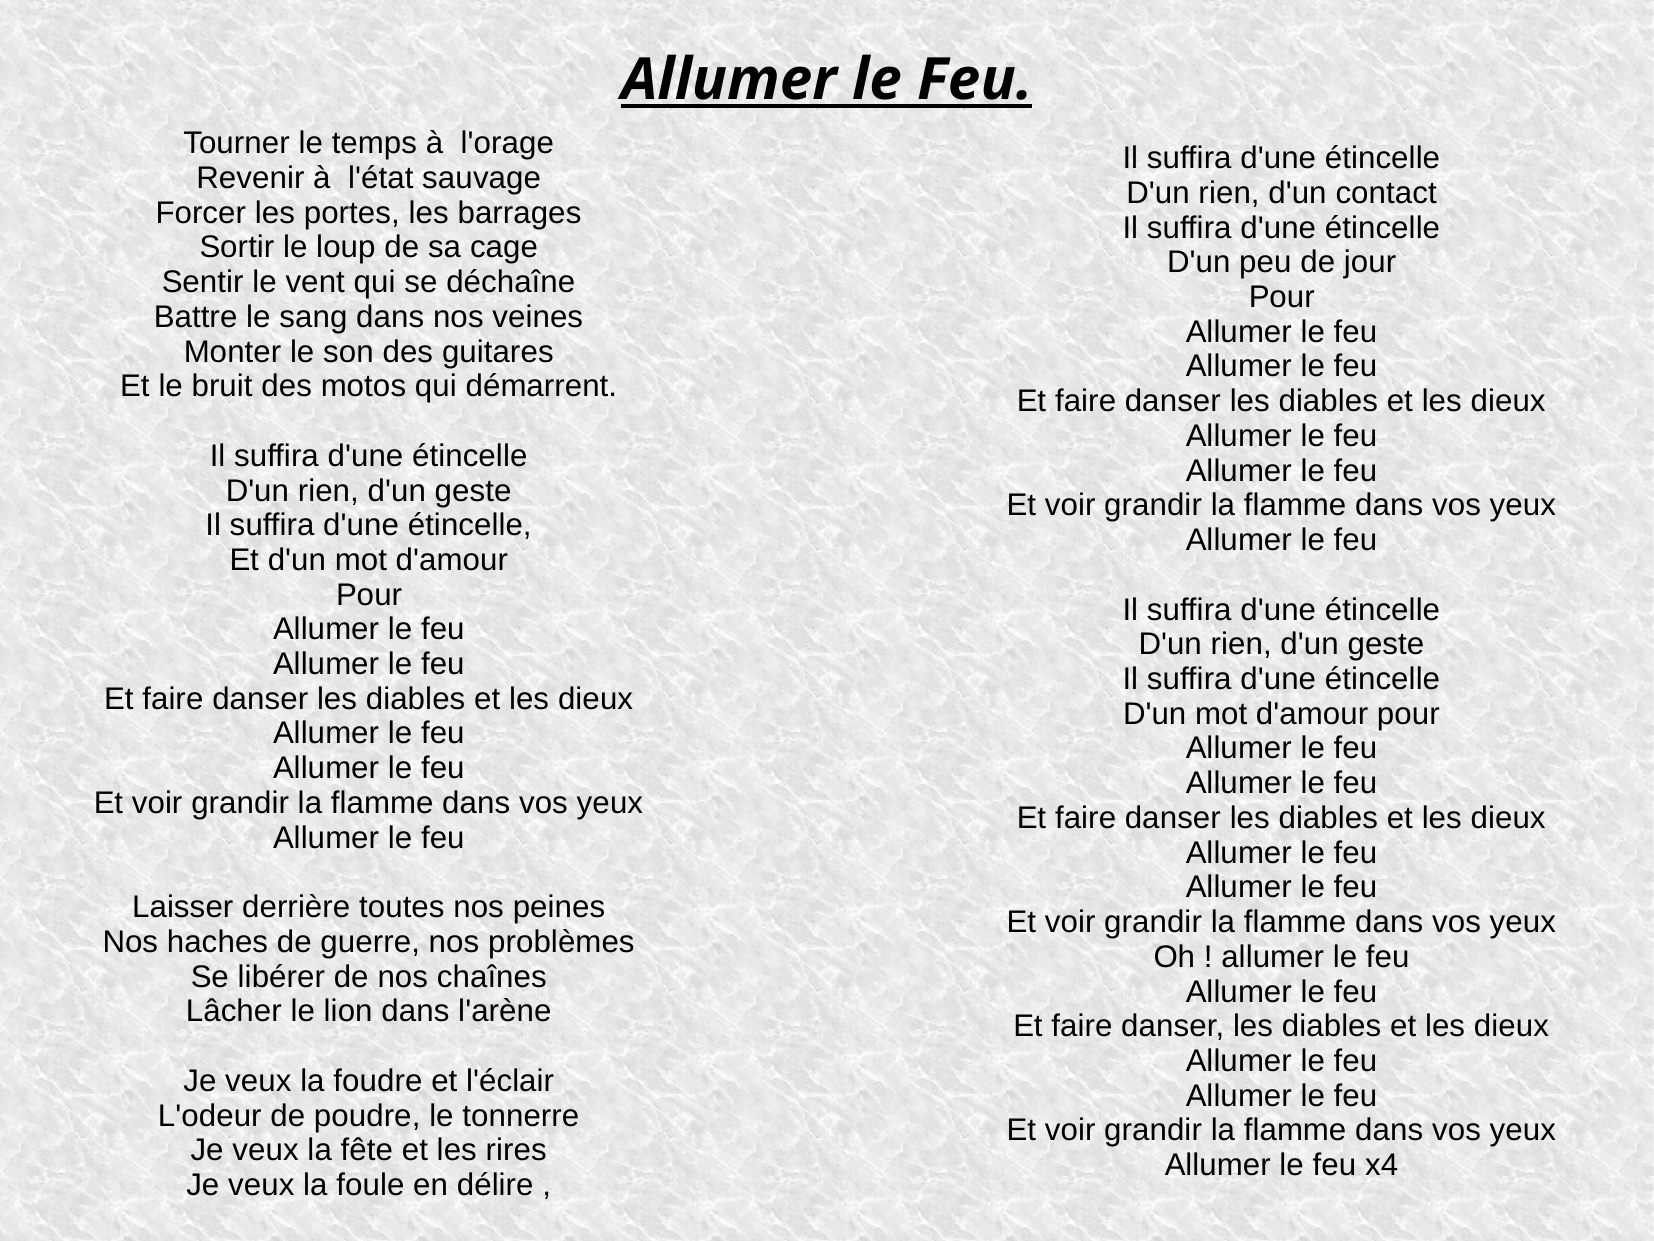

Allumer le Feu.
Tourner le temps à l'orage
Revenir à l'état sauvage
Forcer les portes, les barrages
Sortir le loup de sa cage
Sentir le vent qui se déchaîne
Battre le sang dans nos veines
Monter le son des guitares
Et le bruit des motos qui démarrent.
Il suffira d'une étincelle
D'un rien, d'un geste
Il suffira d'une étincelle,
Et d'un mot d'amour
Pour
Allumer le feu
Allumer le feu
Et faire danser les diables et les dieux
Allumer le feu
Allumer le feu
Et voir grandir la flamme dans vos yeux
Allumer le feu
Laisser derrière toutes nos peines
Nos haches de guerre, nos problèmes
Se libérer de nos chaînes
Lâcher le lion dans l'arène
Je veux la foudre et l'éclair
L'odeur de poudre, le tonnerre
Je veux la fête et les rires
Je veux la foule en délire ,
Il suffira d'une étincelle
D'un rien, d'un contact
Il suffira d'une étincelle
D'un peu de jour
Pour
Allumer le feu
Allumer le feu
Et faire danser les diables et les dieux
Allumer le feu
Allumer le feu
Et voir grandir la flamme dans vos yeux
Allumer le feu
Il suffira d'une étincelle
D'un rien, d'un geste
Il suffira d'une étincelle
D'un mot d'amour pour
Allumer le feu
Allumer le feu
Et faire danser les diables et les dieux
Allumer le feu
Allumer le feu
Et voir grandir la flamme dans vos yeux
Oh ! allumer le feu
Allumer le feu
Et faire danser, les diables et les dieux
Allumer le feu
Allumer le feu
Et voir grandir la flamme dans vos yeux
Allumer le feu x4